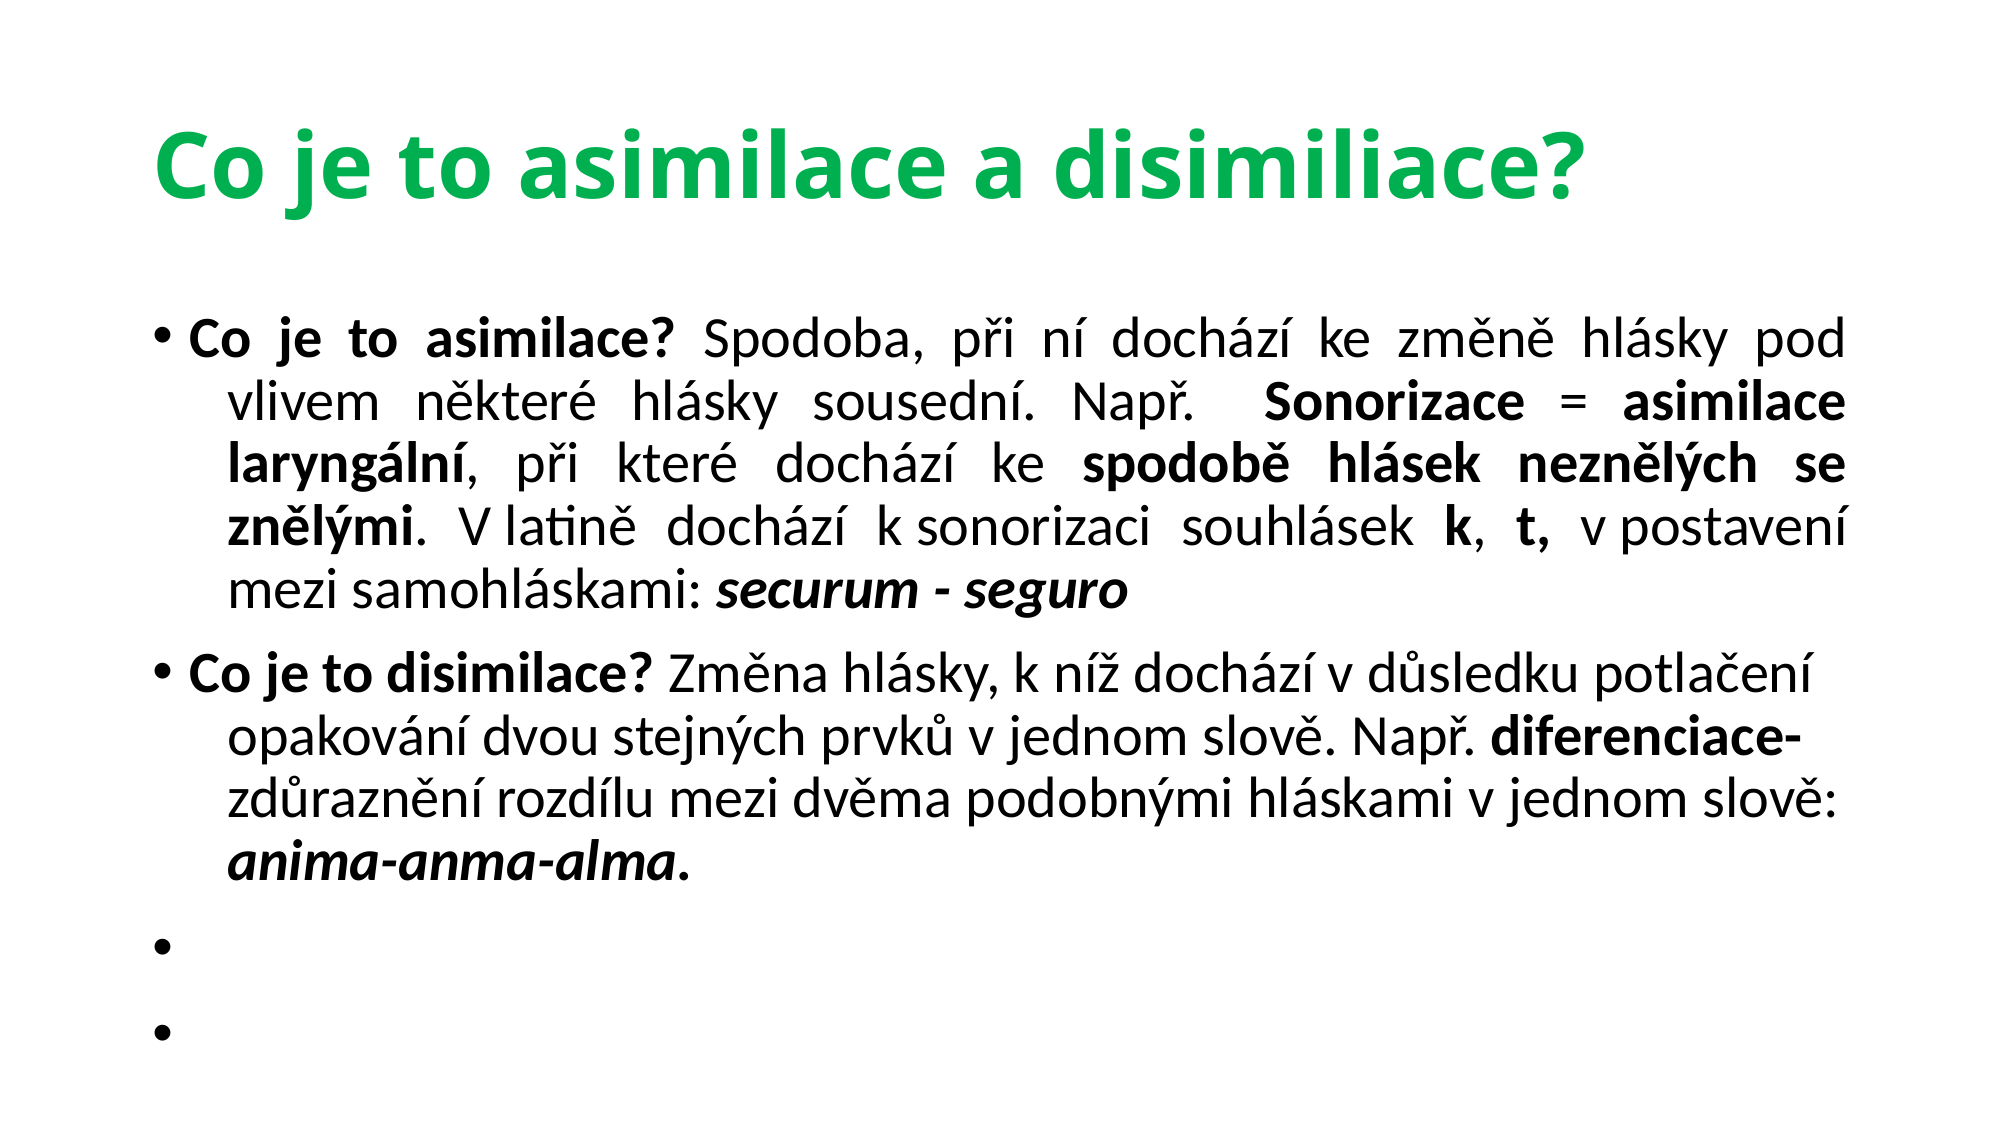

# Co je to asimilace a disimiliace?
Co je to asimilace? Spodoba, při ní dochází ke změně hlásky pod vlivem některé hlásky sousední. Např. Sonorizace = asimilace laryngální, při které dochází ke spodobě hlásek neznělých se znělými. V latině dochází k sonorizaci souhlásek k, t, v postavení mezi samohláskami: securum - seguro
Co je to disimilace? Změna hlásky, k níž dochází v důsledku potlačení opakování dvou stejných prvků v jednom slově. Např. diferenciace-zdůraznění rozdílu mezi dvěma podobnými hláskami v jednom slově: anima-anma-alma.